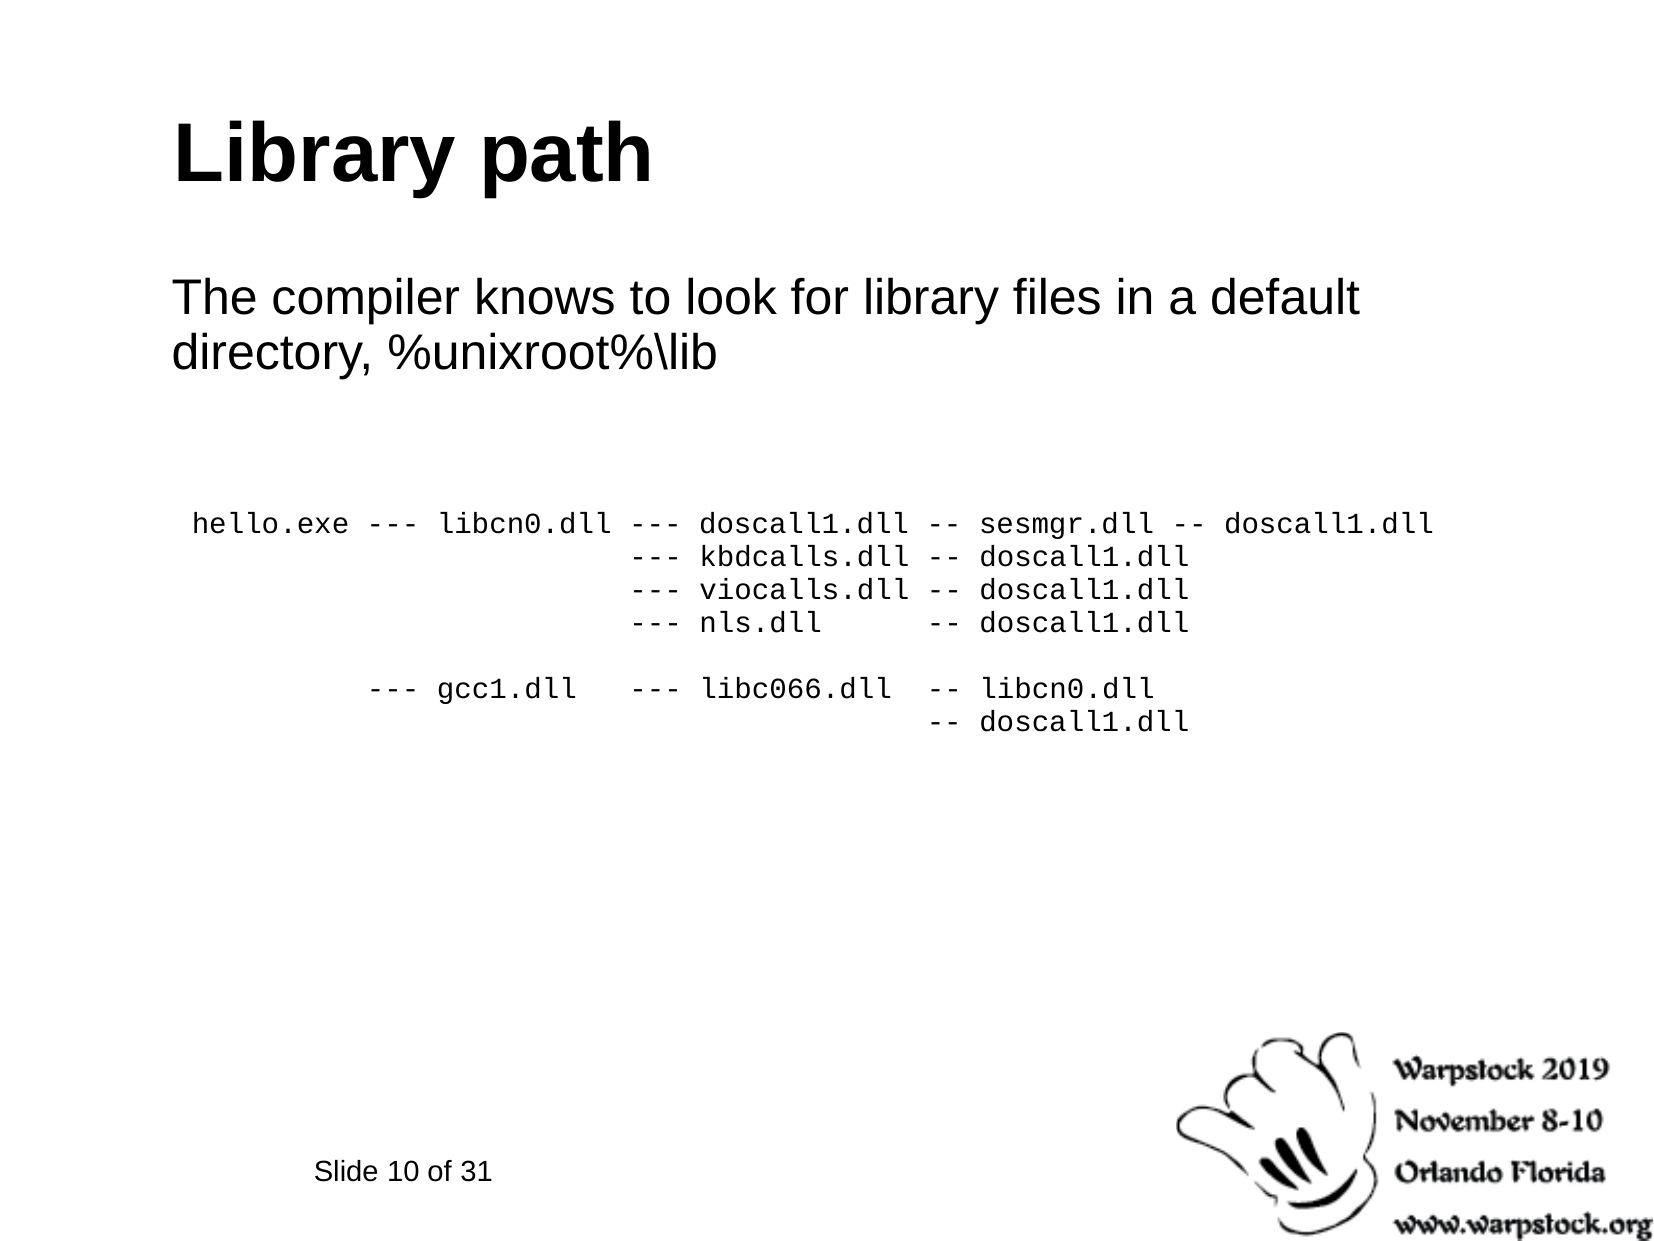

# Library path
The compiler knows to look for library files in a default directory, %unixroot%\lib
hello.exe --- libcn0.dll --- doscall1.dll -- sesmgr.dll -- doscall1.dll
 --- kbdcalls.dll -- doscall1.dll
 --- viocalls.dll -- doscall1.dll
 --- nls.dll -- doscall1.dll
 --- gcc1.dll --- libc066.dll -- libcn0.dll
 -- doscall1.dll